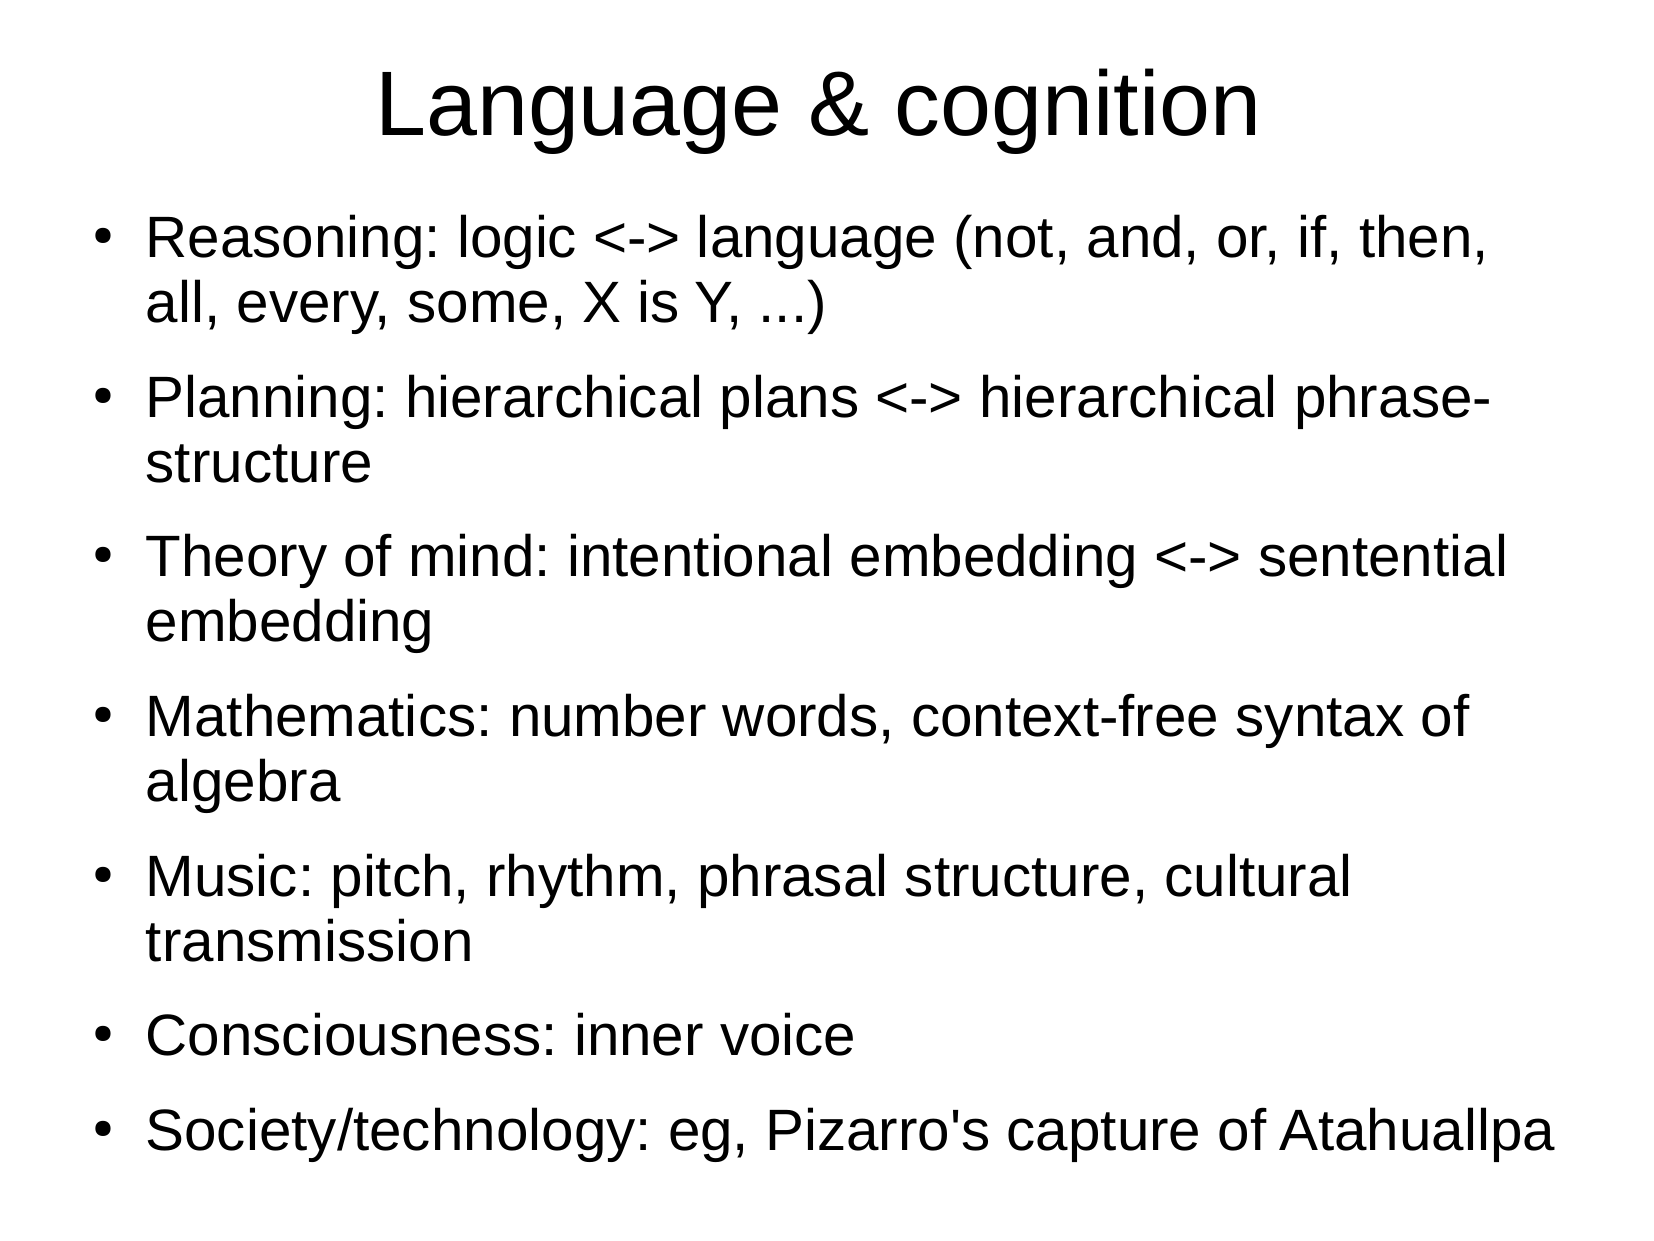

# Language & cognition
Reasoning: logic <-> language (not, and, or, if, then, all, every, some, X is Y, ...)
Planning: hierarchical plans <-> hierarchical phrase-structure
Theory of mind: intentional embedding <-> sentential embedding
Mathematics: number words, context-free syntax of algebra
Music: pitch, rhythm, phrasal structure, cultural transmission
Consciousness: inner voice
Society/technology: eg, Pizarro's capture of Atahuallpa